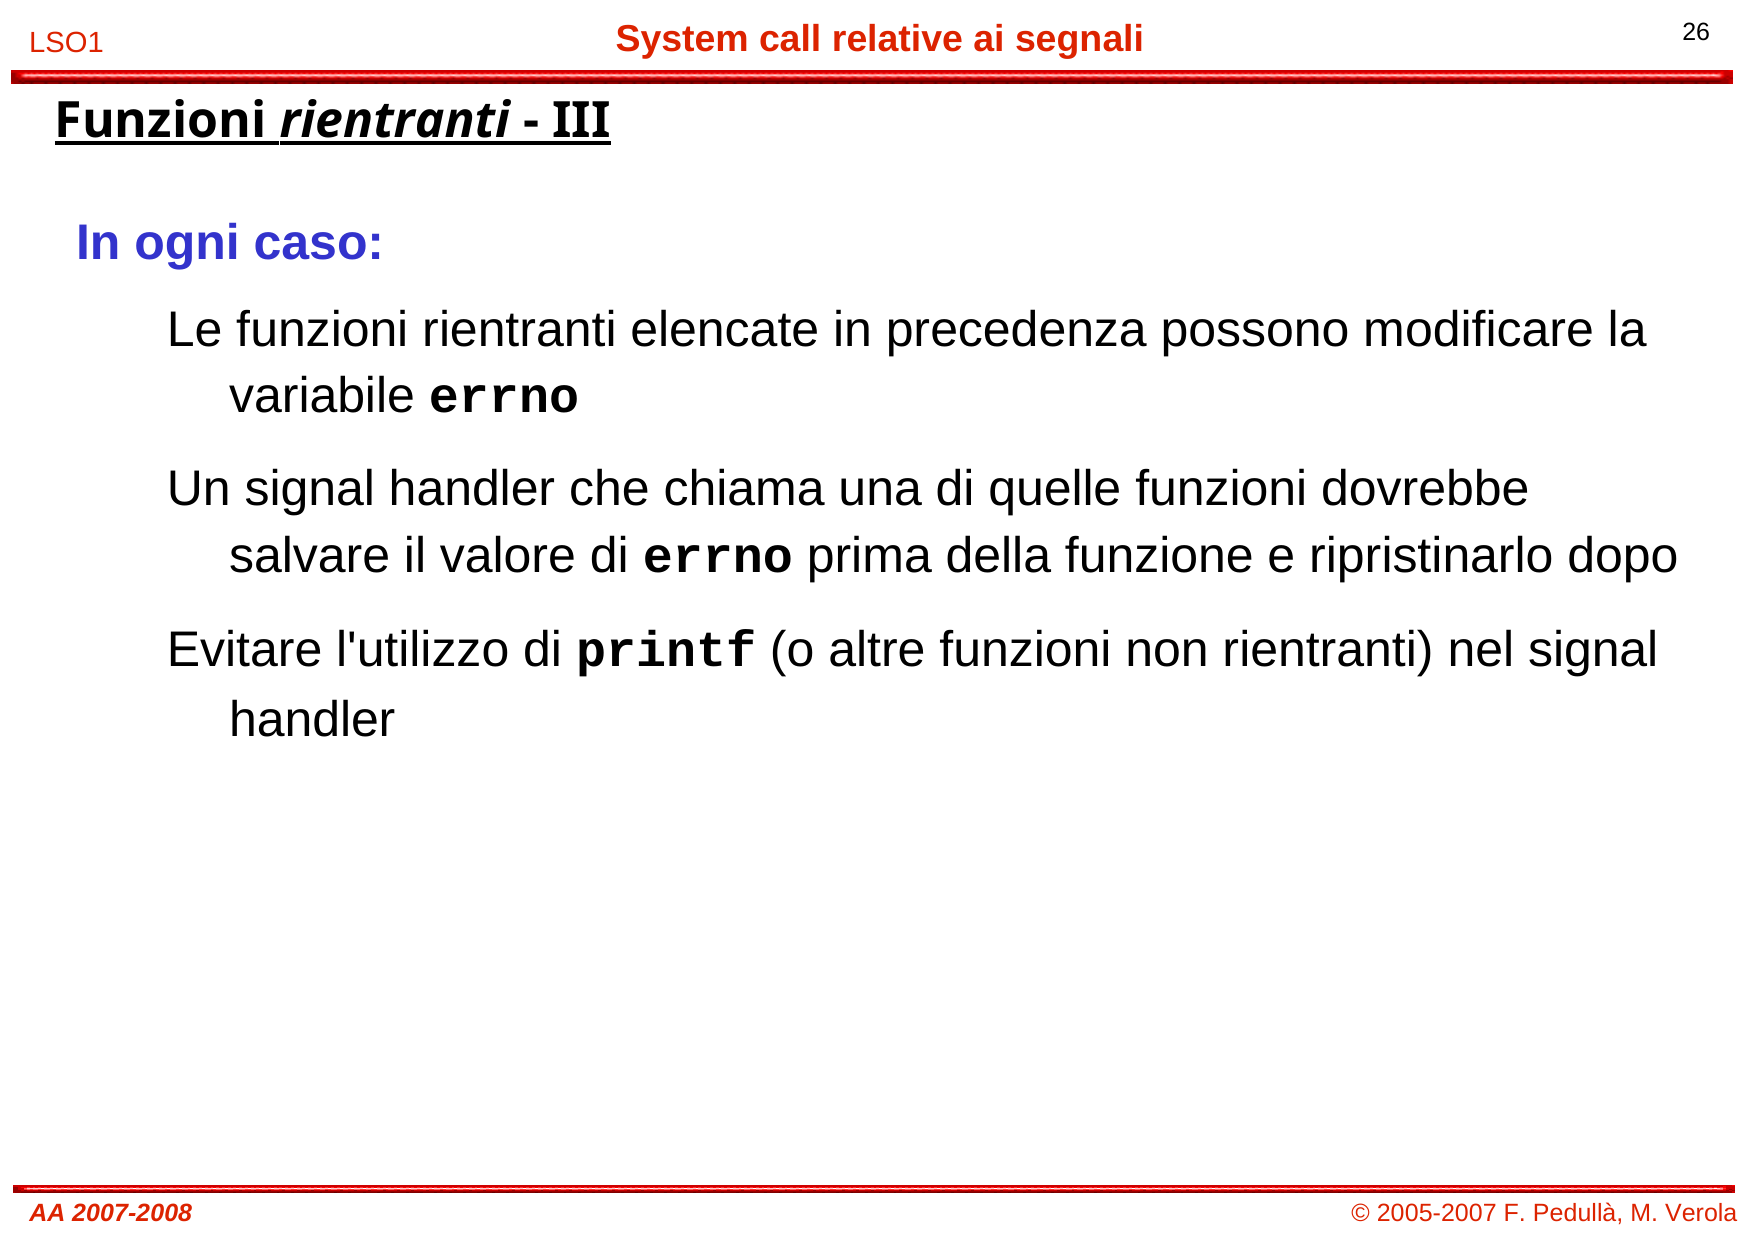

# Funzioni rientranti - III
In ogni caso:
Le funzioni rientranti elencate in precedenza possono modificare la variabile errno
Un signal handler che chiama una di quelle funzioni dovrebbe salvare il valore di errno prima della funzione e ripristinarlo dopo
Evitare l'utilizzo di printf (o altre funzioni non rientranti) nel signal handler